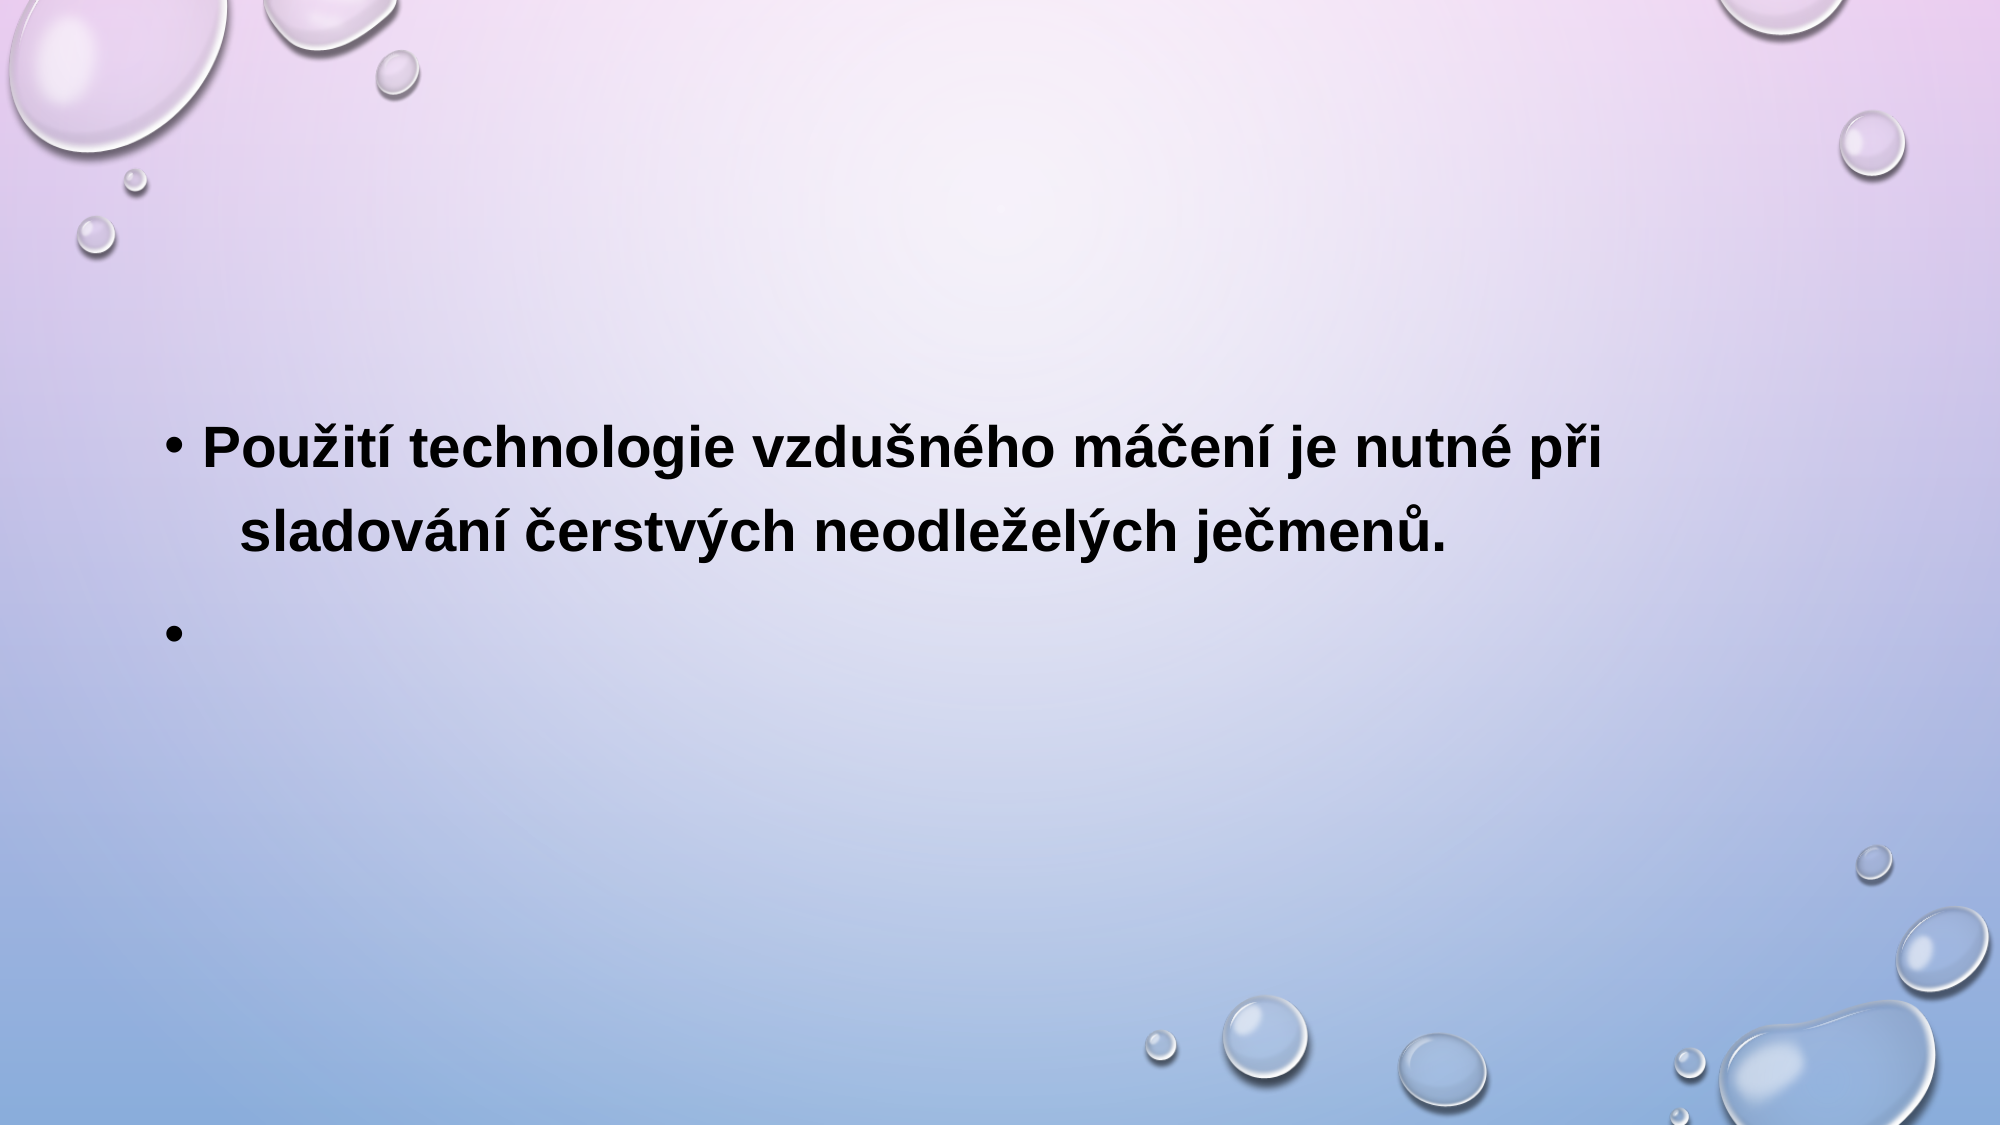

#
Použití technologie vzdušného máčení je nutné při sladování čerstvých neodleželých ječmenů.